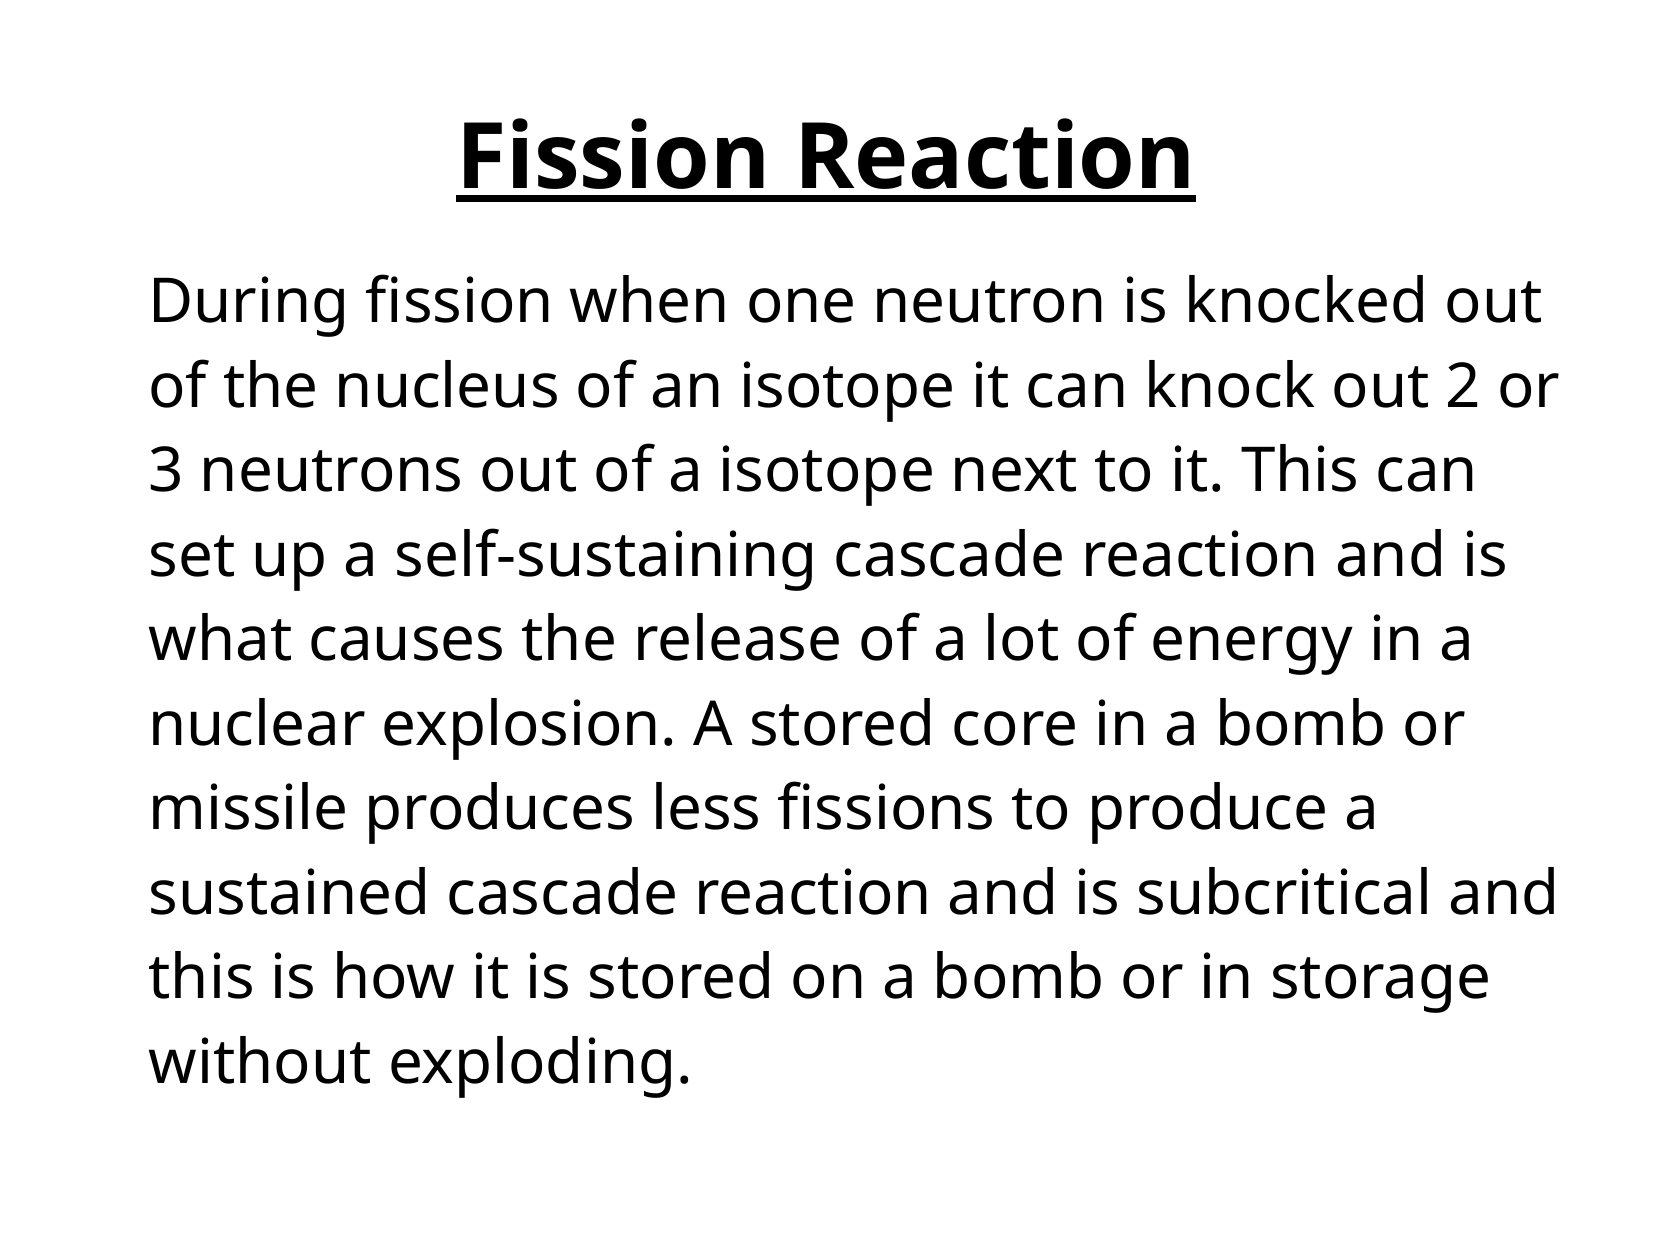

# Fission Reaction
During fission when one neutron is knocked out of the nucleus of an isotope it can knock out 2 or 3 neutrons out of a isotope next to it. This can set up a self-sustaining cascade reaction and is what causes the release of a lot of energy in a nuclear explosion. A stored core in a bomb or missile produces less fissions to produce a sustained cascade reaction and is subcritical and this is how it is stored on a bomb or in storage without exploding.